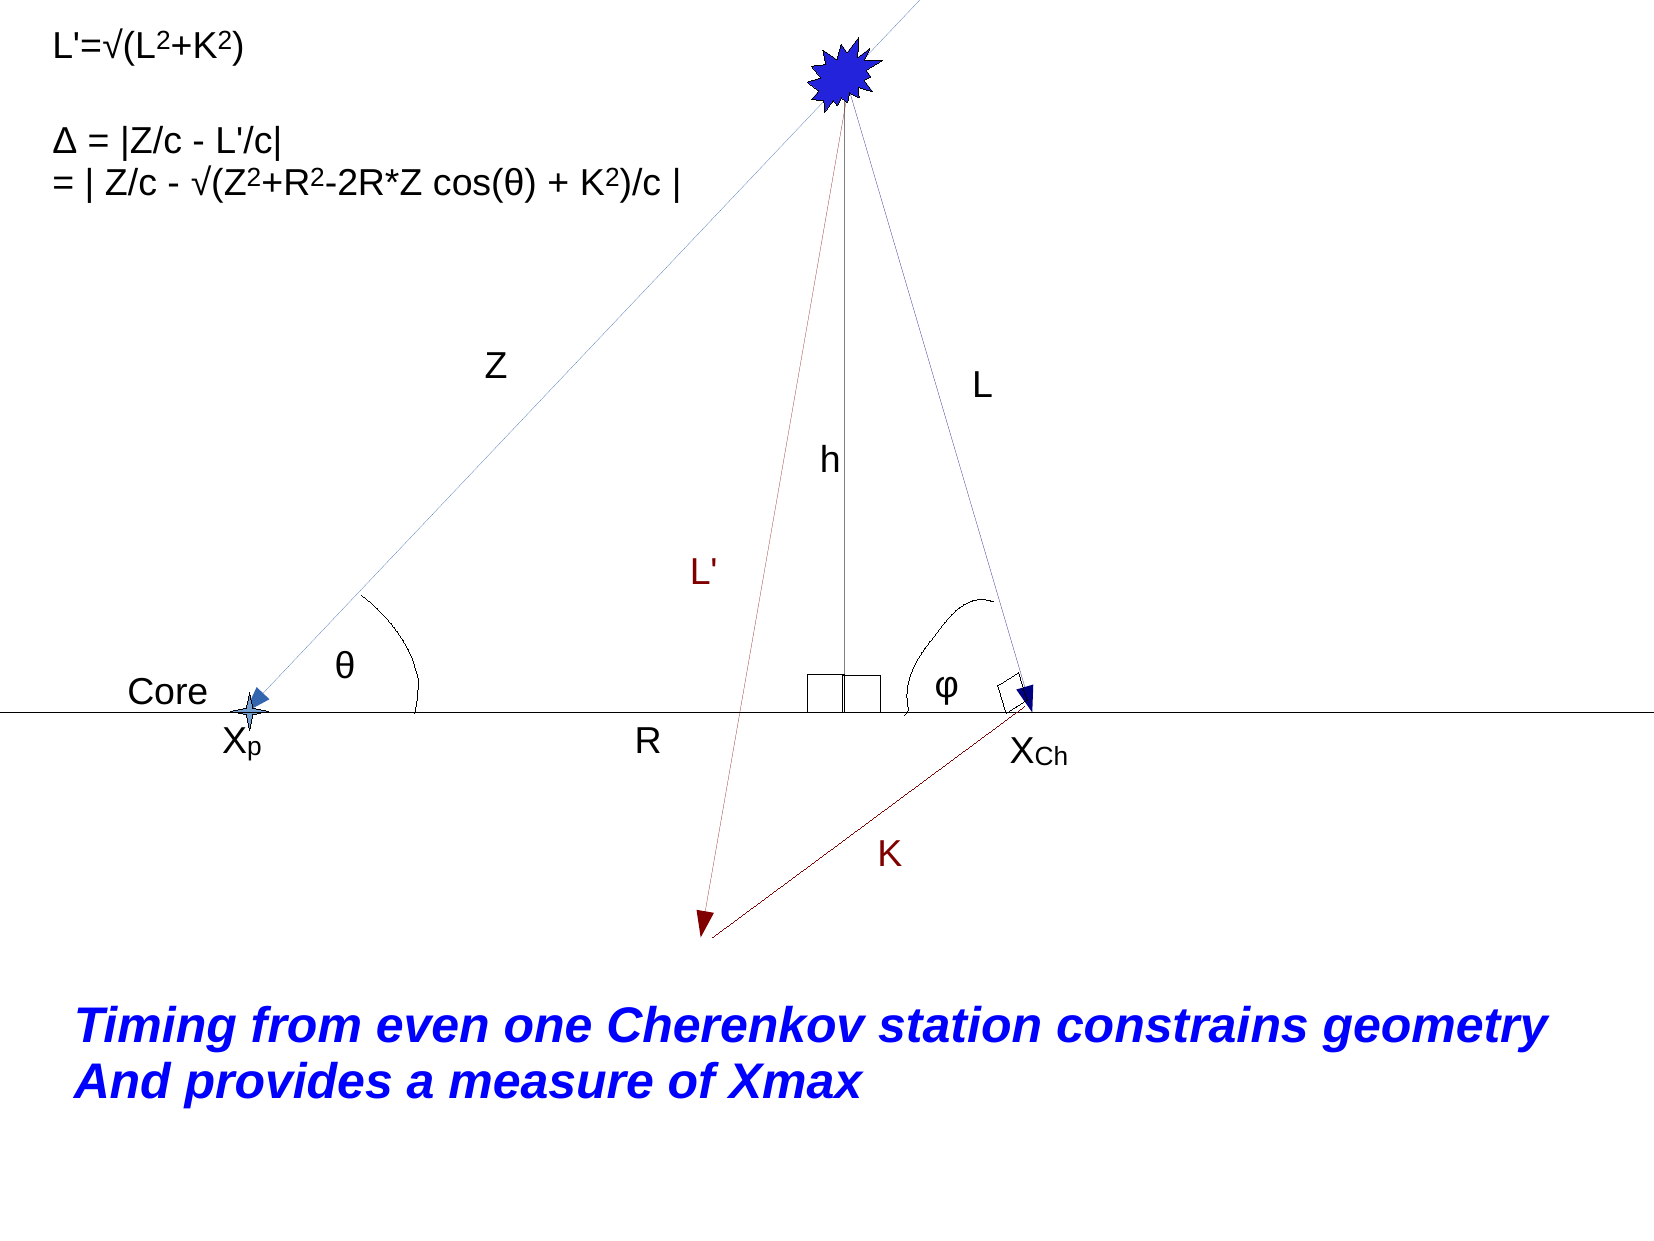

L'=√(L2+K2)
Δ = |Z/c - L'/c|
= | Z/c - √(Z2+R2-2R*Z cos(θ) + K2)/c |
Z
L
h
L'
θ
φ
Core
Xp
R
XCh
K
Timing from even one Cherenkov station constrains geometry
And provides a measure of Xmax